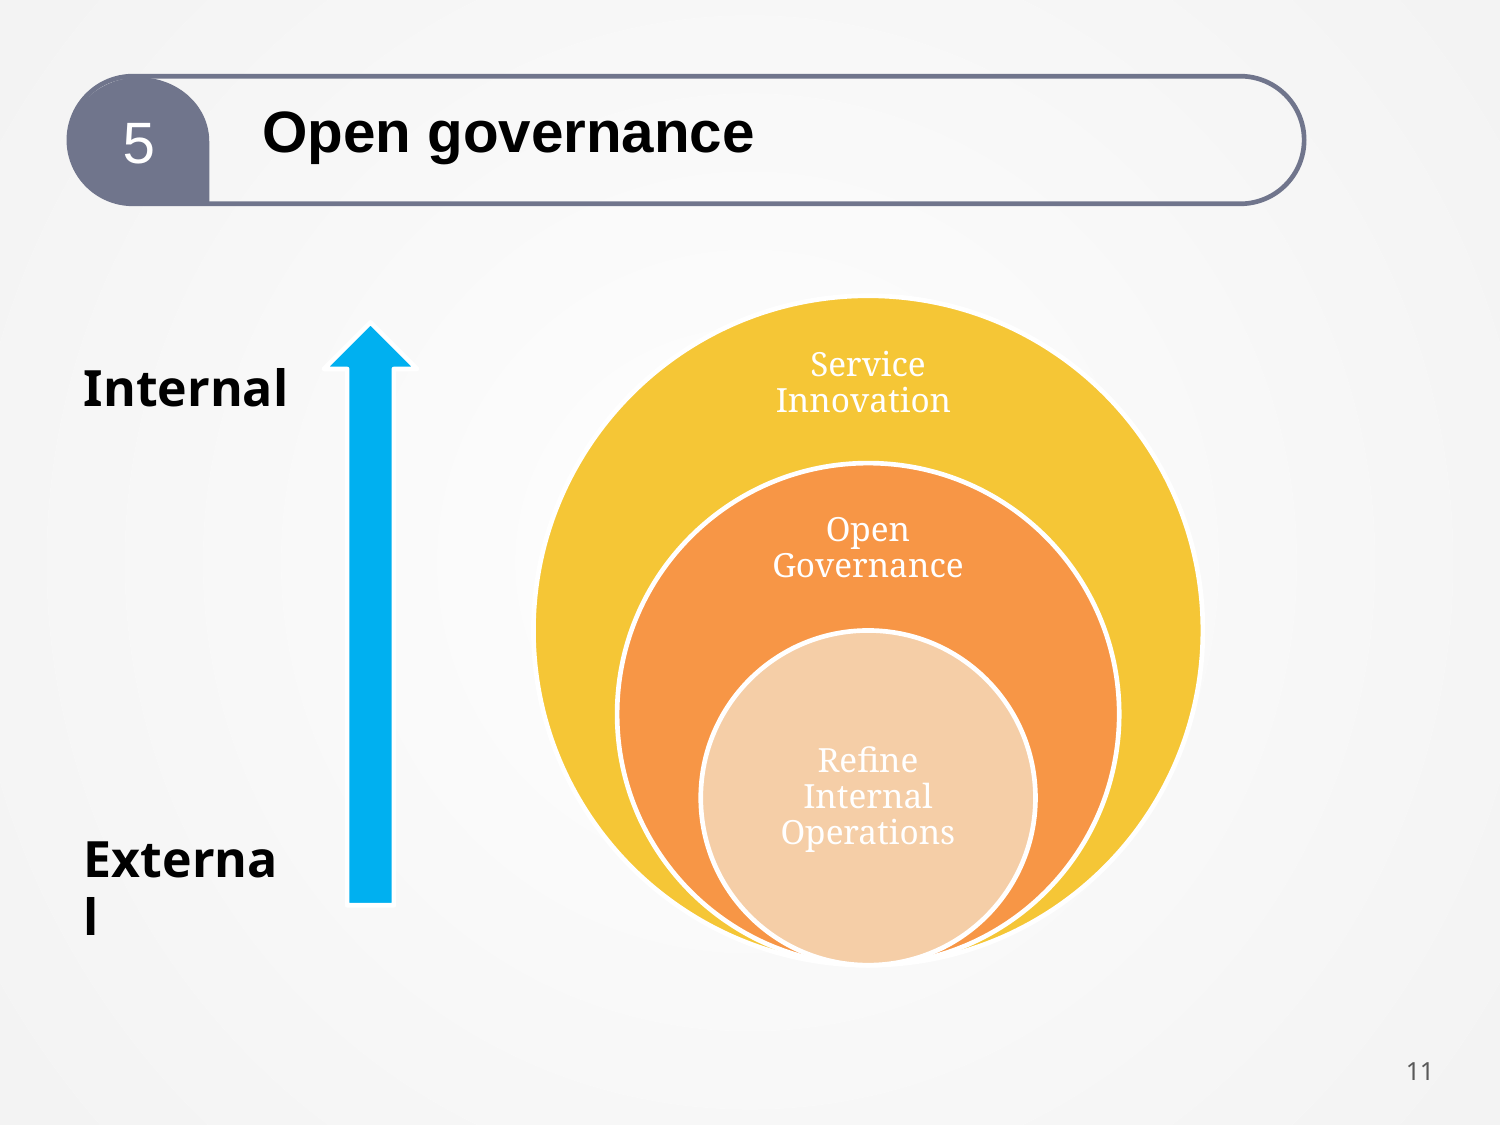

5
Open governance
Service Innovation
Open Governance
Refine Internal Operations
Internal
External